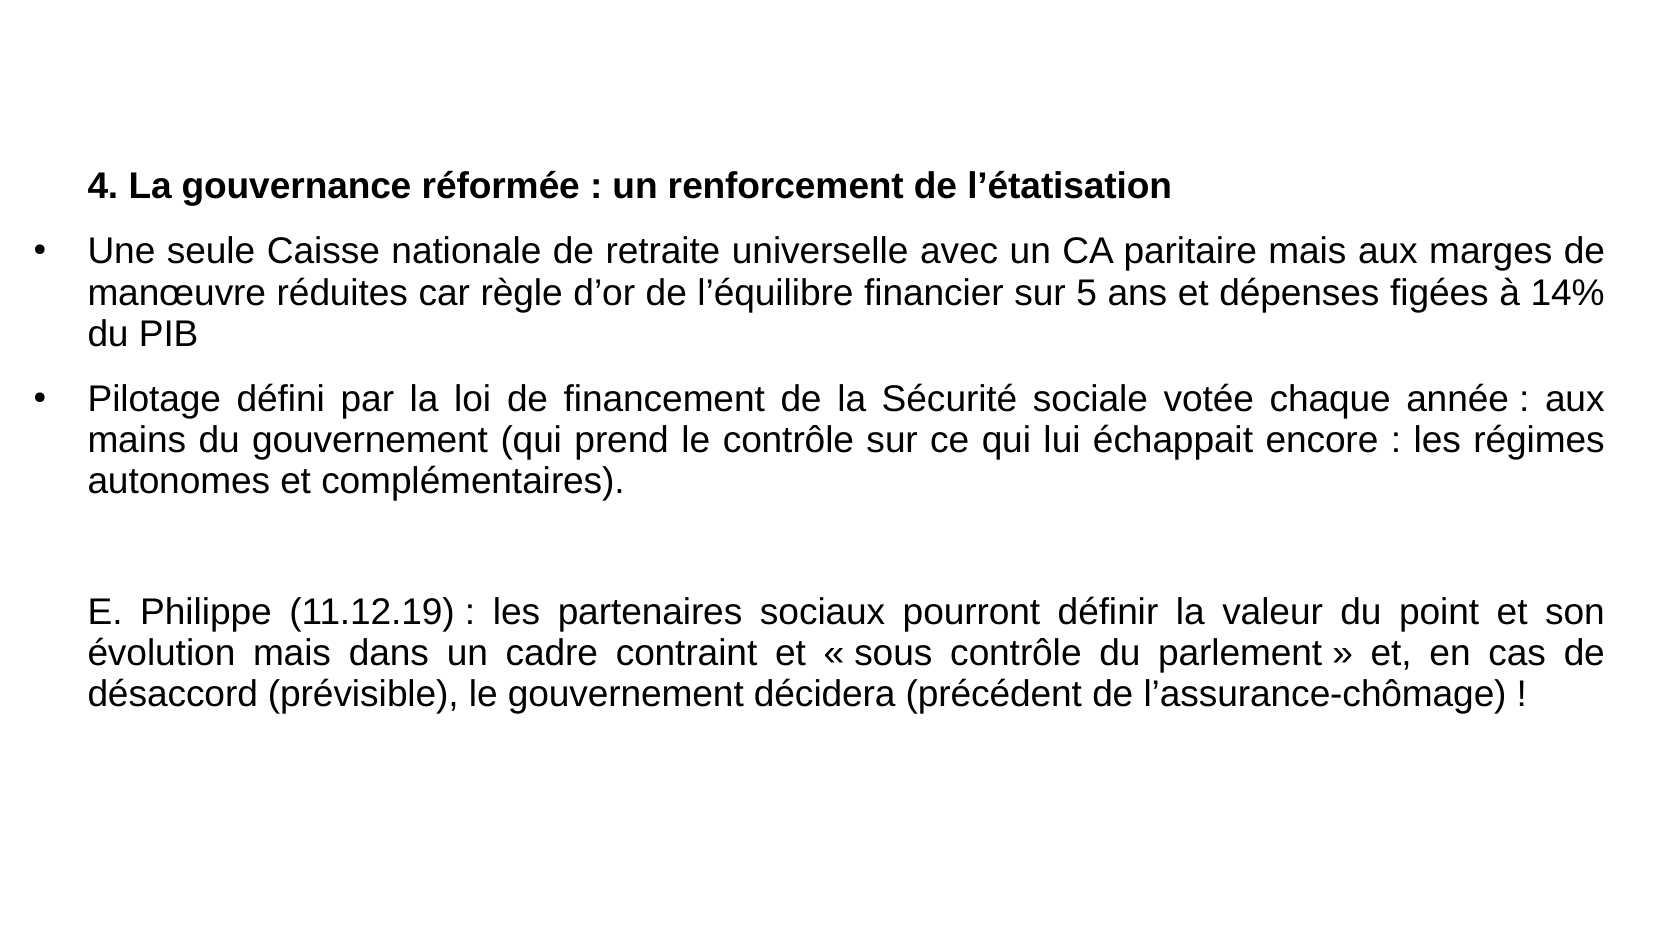

# 4. La gouvernance réformée : un renforcement de l’étatisation
Une seule Caisse nationale de retraite universelle avec un CA paritaire mais aux marges de manœuvre réduites car règle d’or de l’équilibre financier sur 5 ans et dépenses figées à 14% du PIB
Pilotage défini par la loi de financement de la Sécurité sociale votée chaque année : aux mains du gouvernement (qui prend le contrôle sur ce qui lui échappait encore : les régimes autonomes et complémentaires).
E. Philippe (11.12.19) : les partenaires sociaux pourront définir la valeur du point et son évolution mais dans un cadre contraint et « sous contrôle du parlement » et, en cas de désaccord (prévisible), le gouvernement décidera (précédent de l’assurance-chômage) !